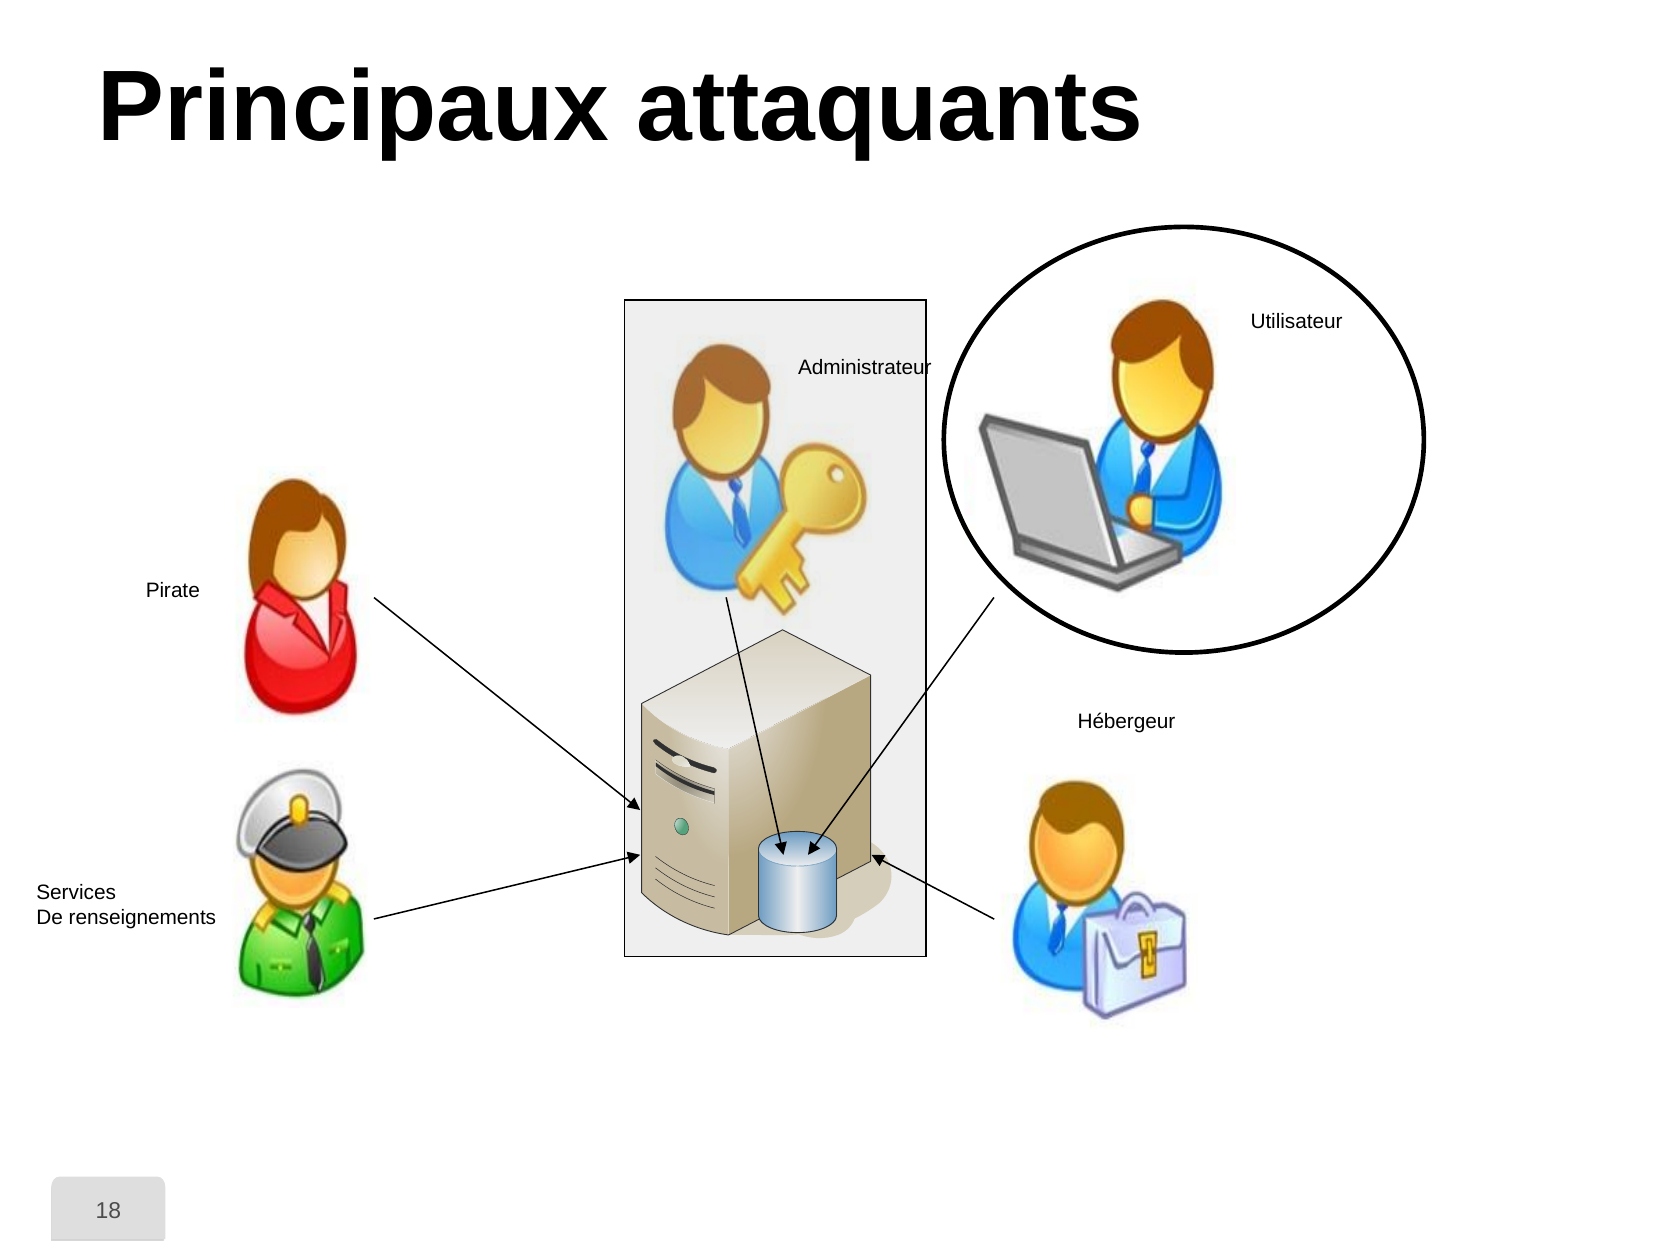

# Principaux attaquants
Utilisateur
Administrateur
Pirate
Hébergeur
Services
De renseignements